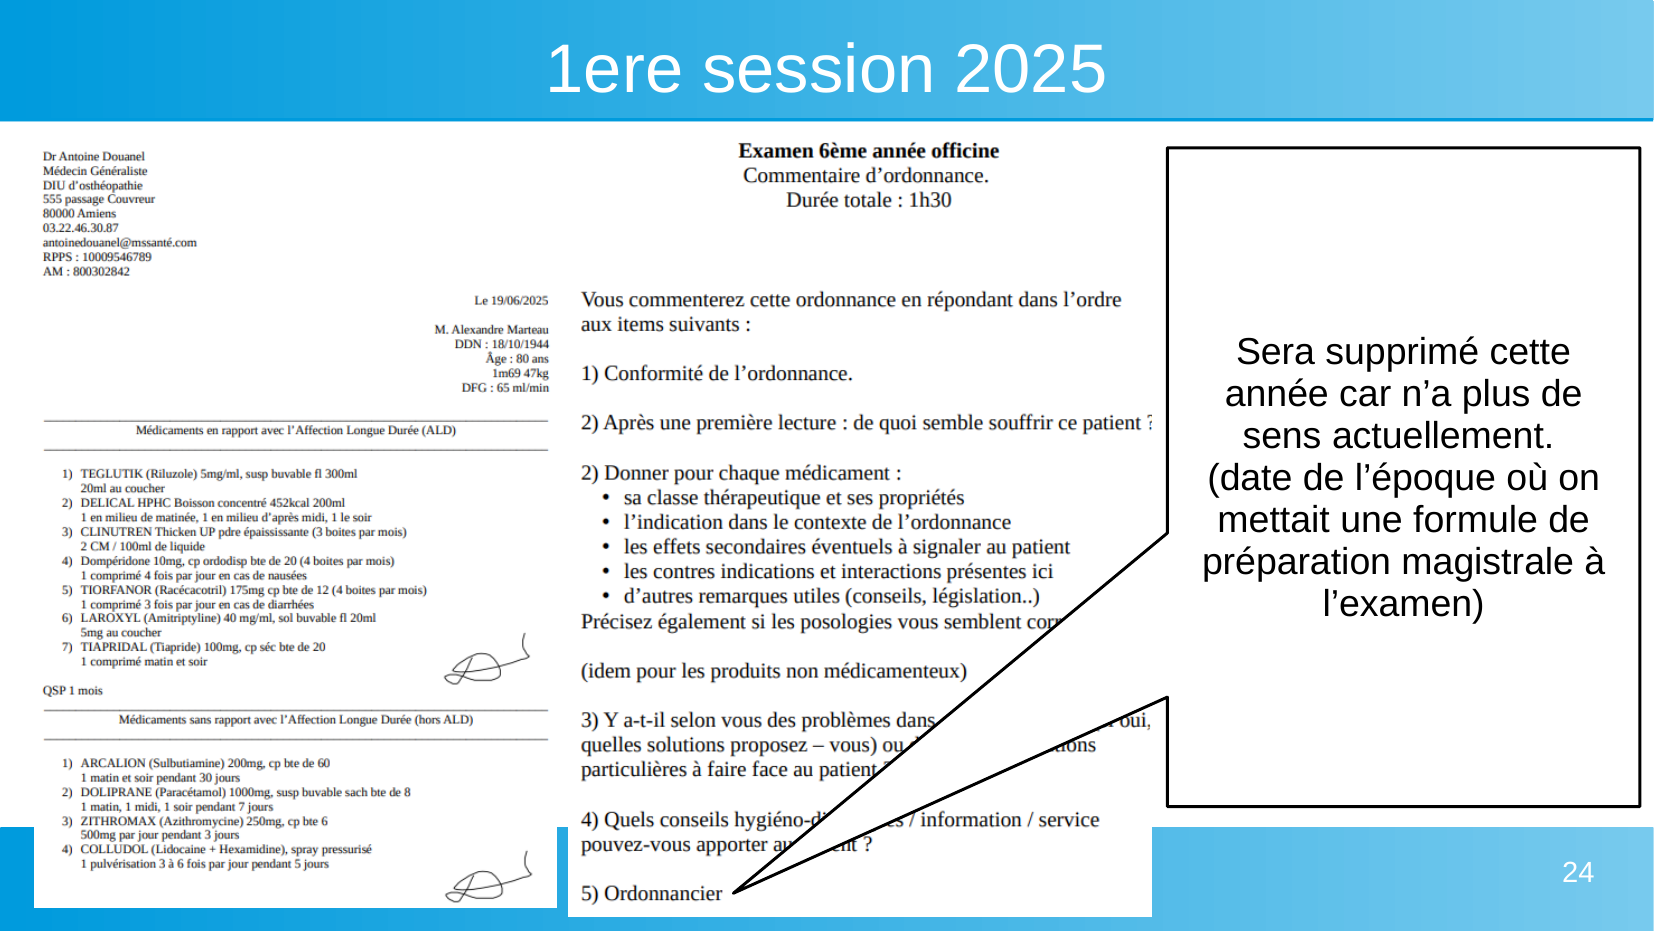

# 1ere session 2025
Sera supprimé cette année car n’a plus de sens actuellement.
(date de l’époque où on mettait une formule de préparation magistrale à l’examen)
24